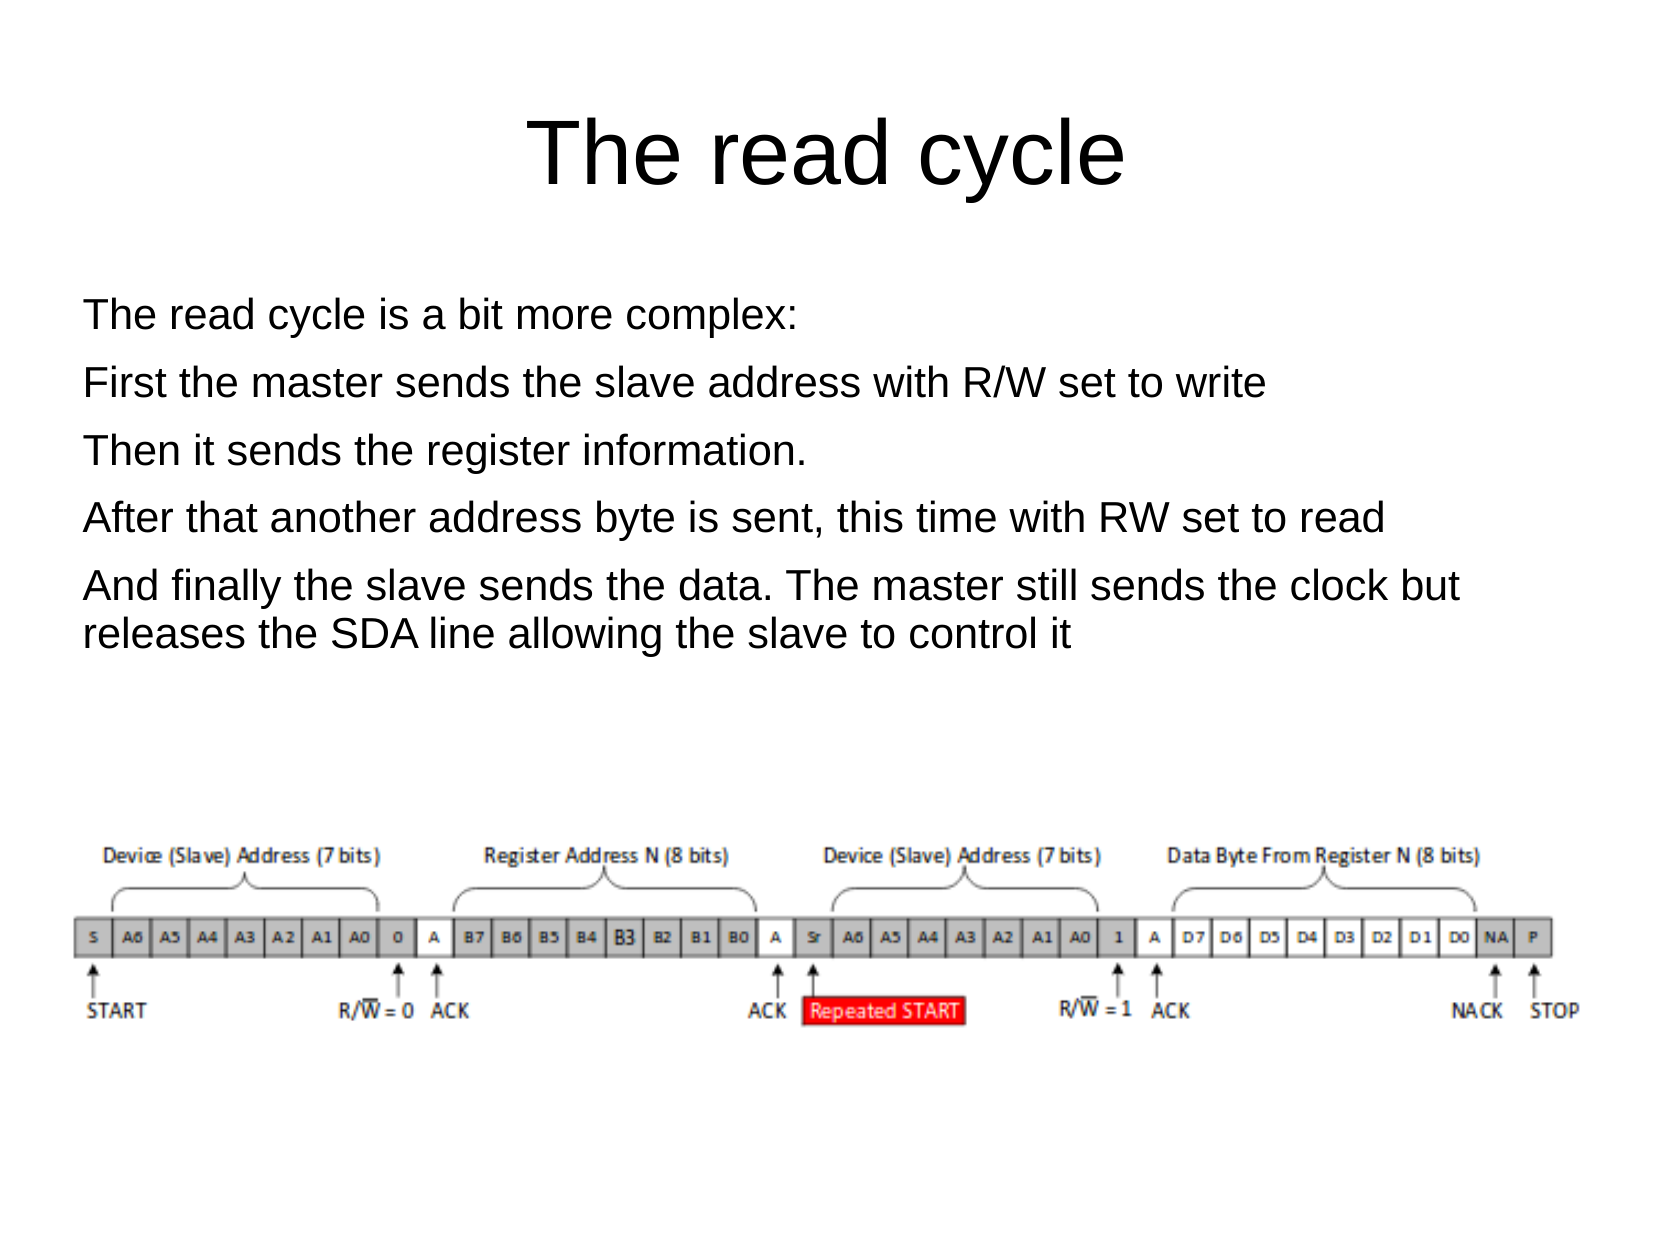

# The read cycle
The read cycle is a bit more complex:
First the master sends the slave address with R/W set to write
Then it sends the register information.
After that another address byte is sent, this time with RW set to read
And finally the slave sends the data. The master still sends the clock but releases the SDA line allowing the slave to control it